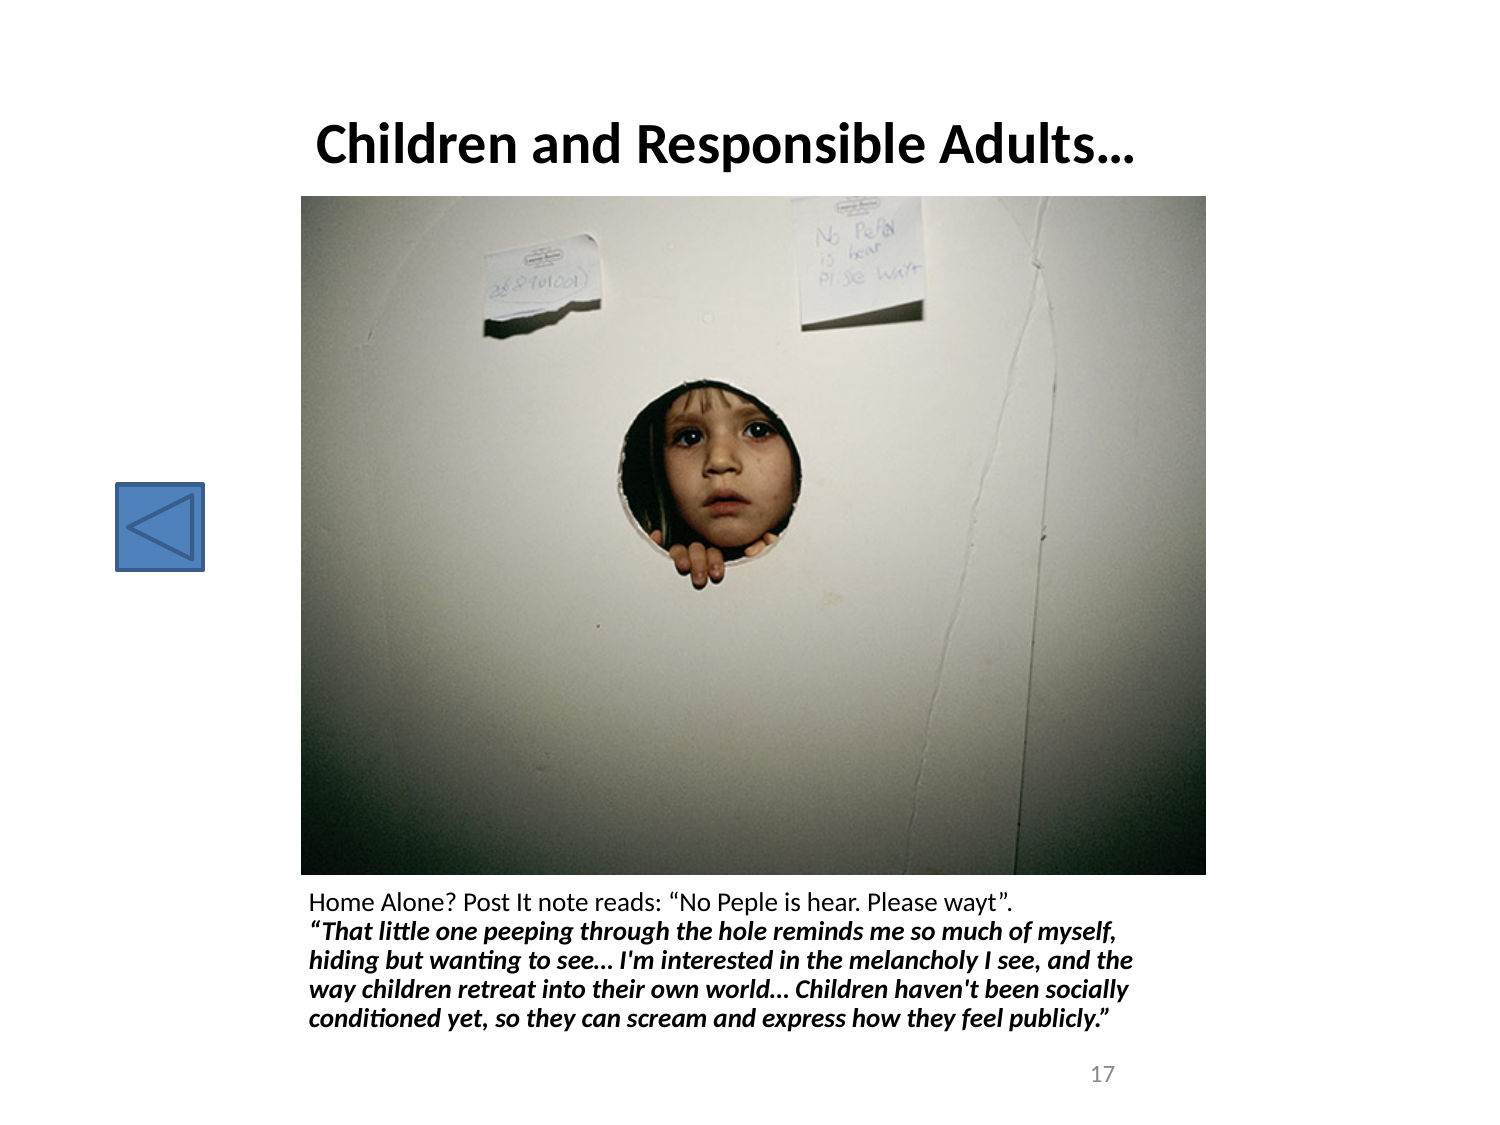

# Children and Responsible Adults…
Home Alone? Post It note reads: “No Peple is hear. Please wayt”.
“That little one peeping through the hole reminds me so much of myself, hiding but wanting to see… I'm interested in the melancholy I see, and the way children retreat into their own world… Children haven't been socially conditioned yet, so they can scream and express how they feel publicly.”